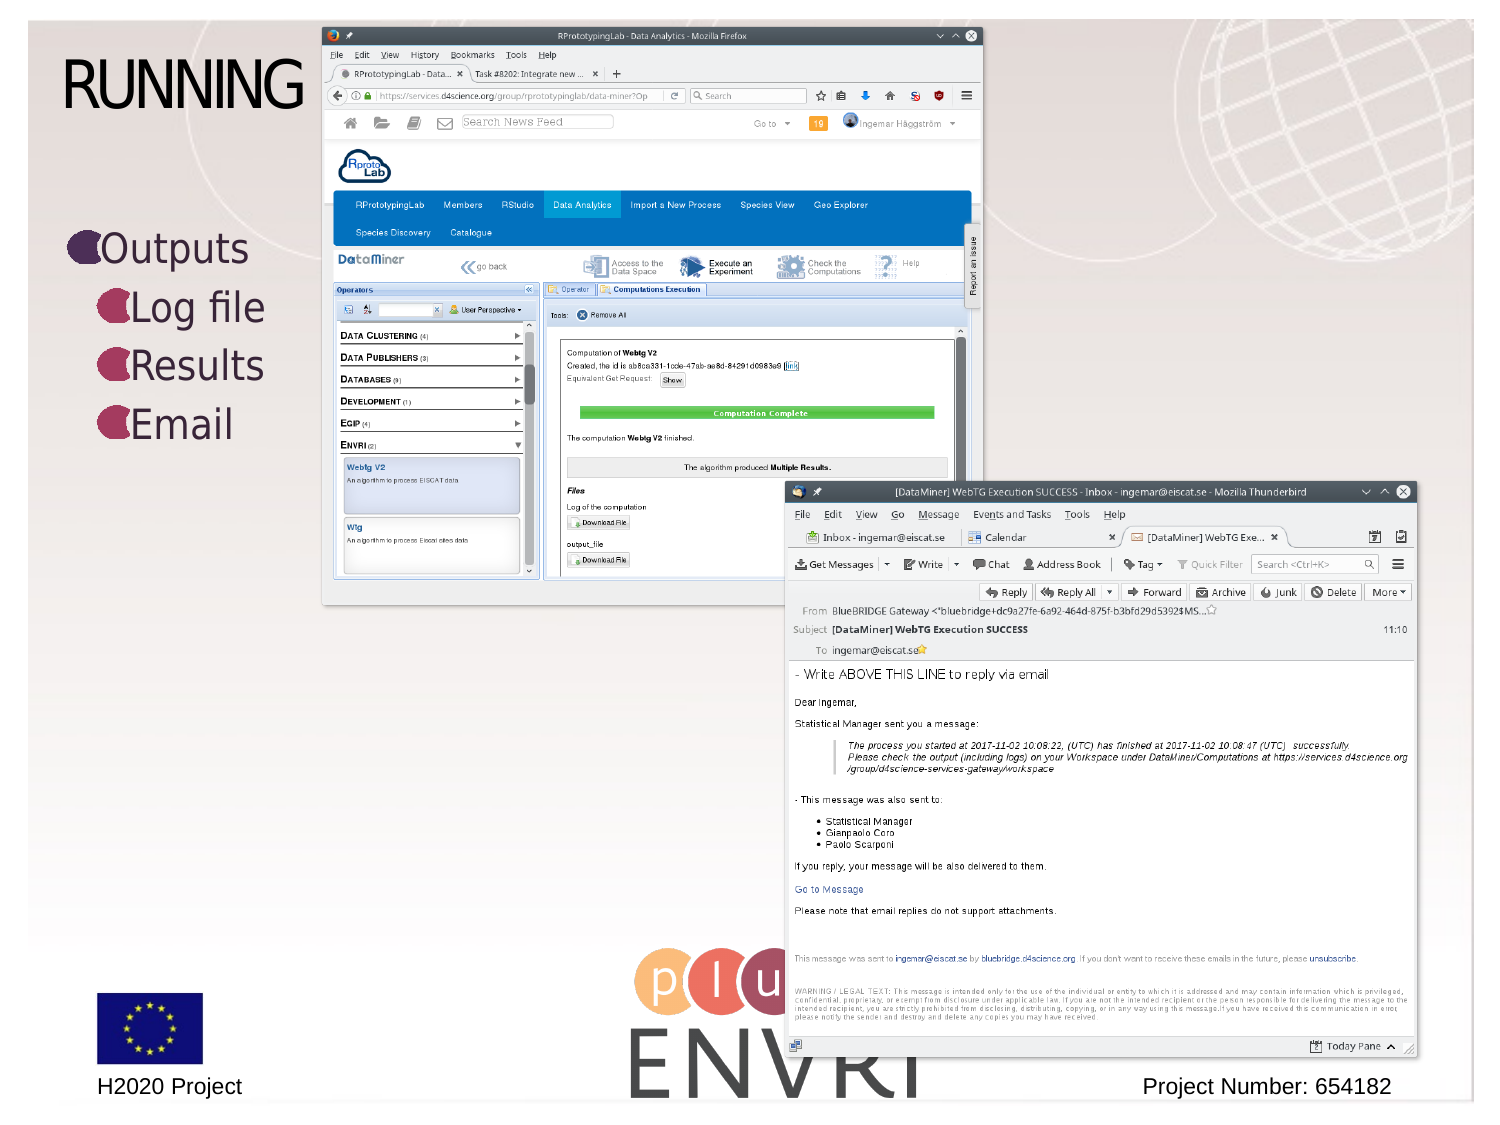

# Running
Outputs
Log file
Results
Email